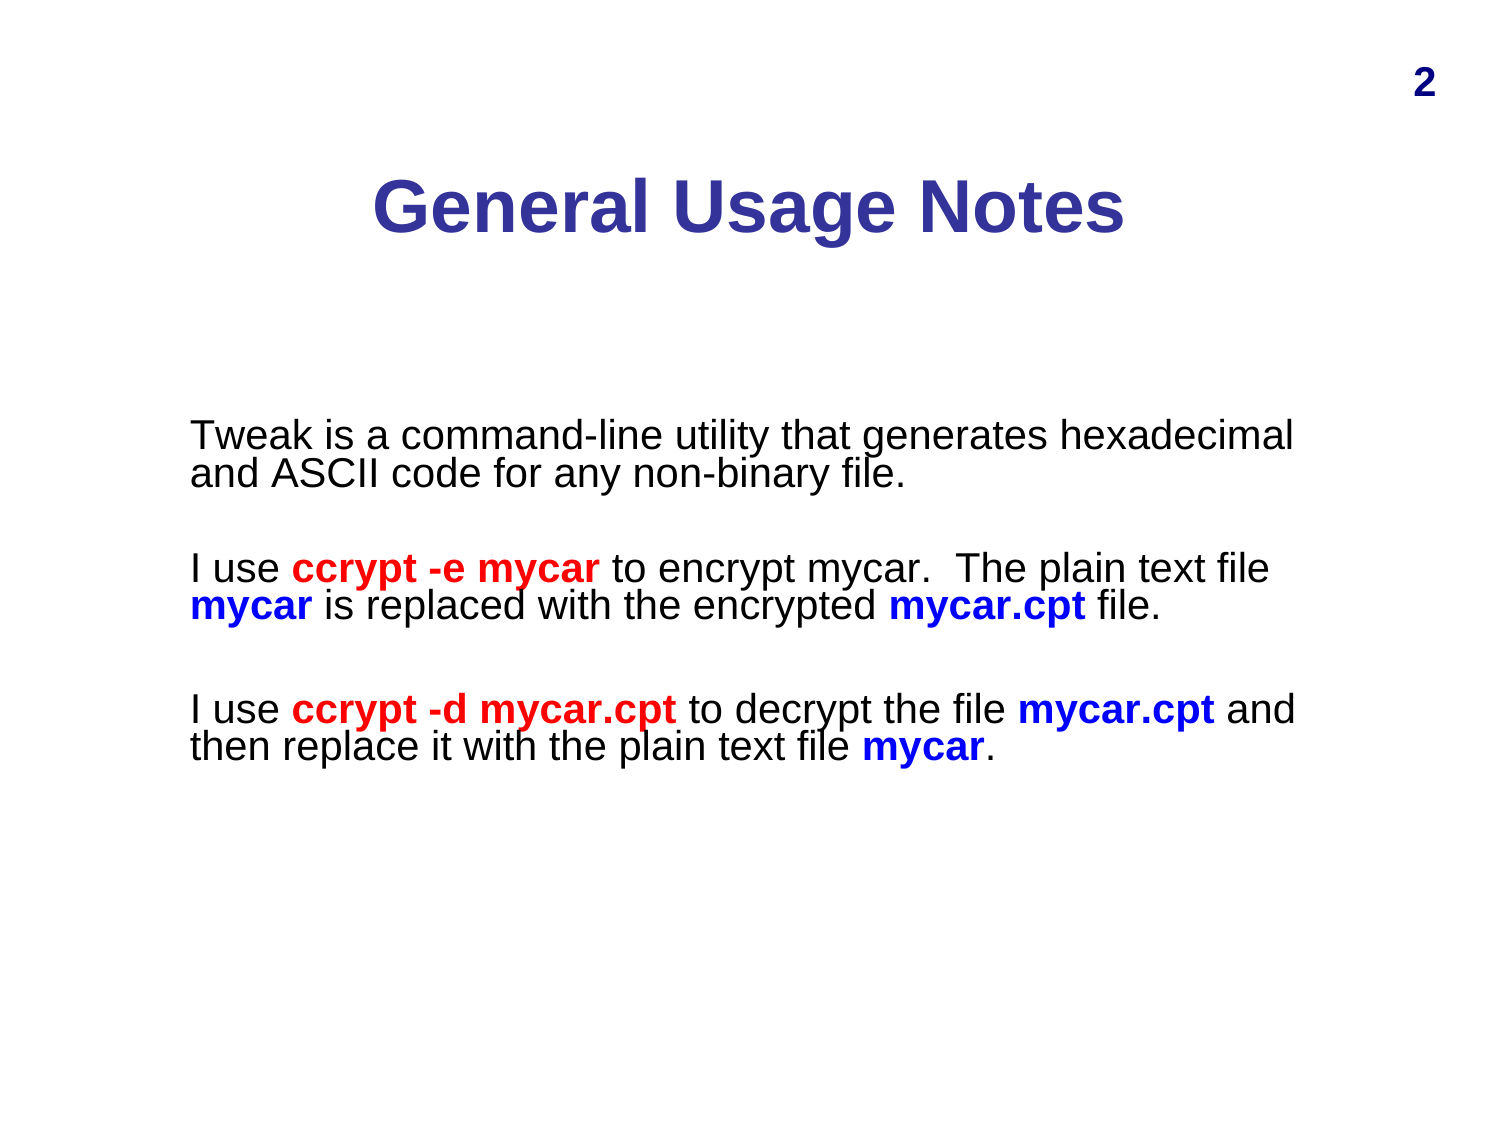

2
# General Usage Notes
Tweak is a command-line utility that generates hexadecimal and ASCII code for any non-binary file.
I use ccrypt -e mycar to encrypt mycar. The plain text file mycar is replaced with the encrypted mycar.cpt file.
I use ccrypt -d mycar.cpt to decrypt the file mycar.cpt and then replace it with the plain text file mycar.